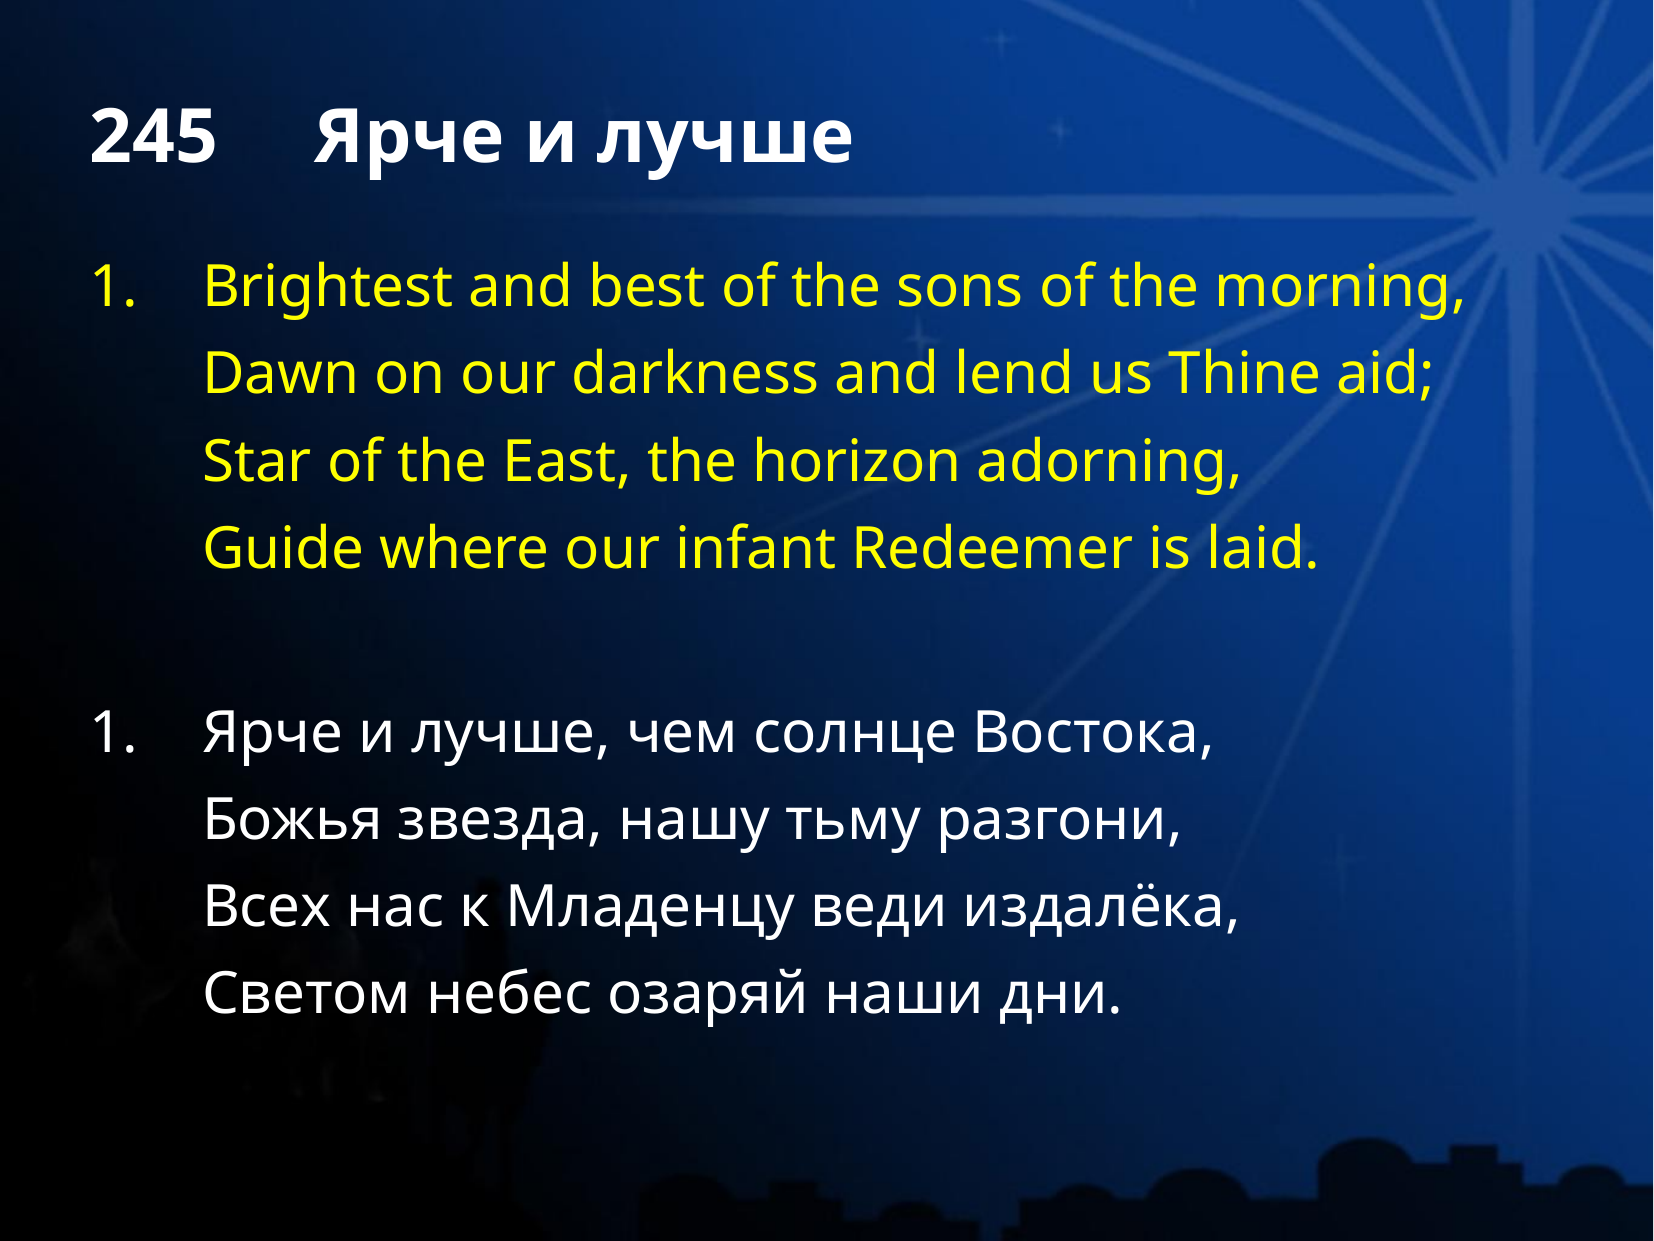

245	Ярче и лучше
1.	Brightest and best of the sons of the morning,
	Dawn on our darkness and lend us Thine aid;
	Star of the East, the horizon adorning,
	Guide where our infant Redeemer is laid.
1.	Ярче и лучше, чем солнце Востока,
	Божья звезда, нашу тьму разгони,
	Всех нас к Младенцу веди издалёка,
	Светом небес озаряй наши дни.